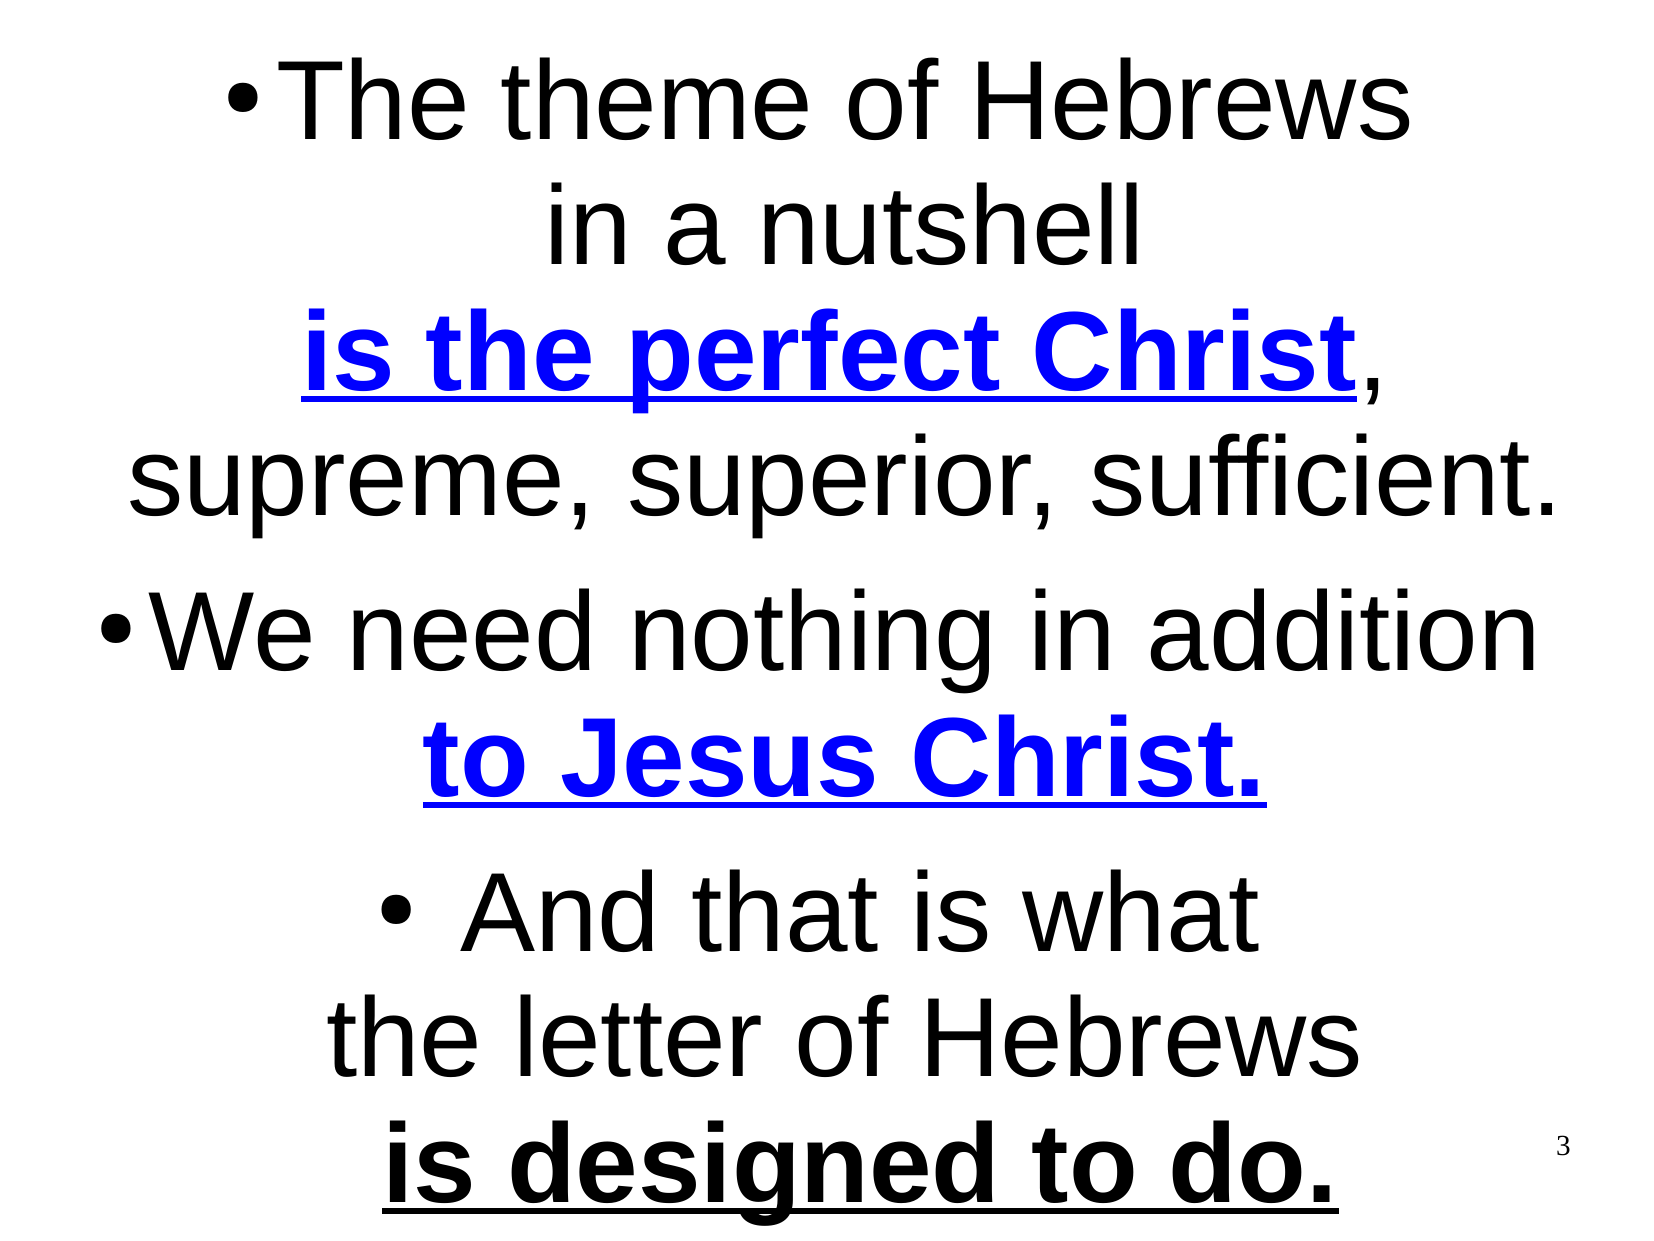

# The theme of Hebrews in a nutshell is the perfect Christ, supreme, superior, sufficient.
We need nothing in addition
to Jesus Christ.
 And that is what
the letter of Hebrews
is designed to do.
3